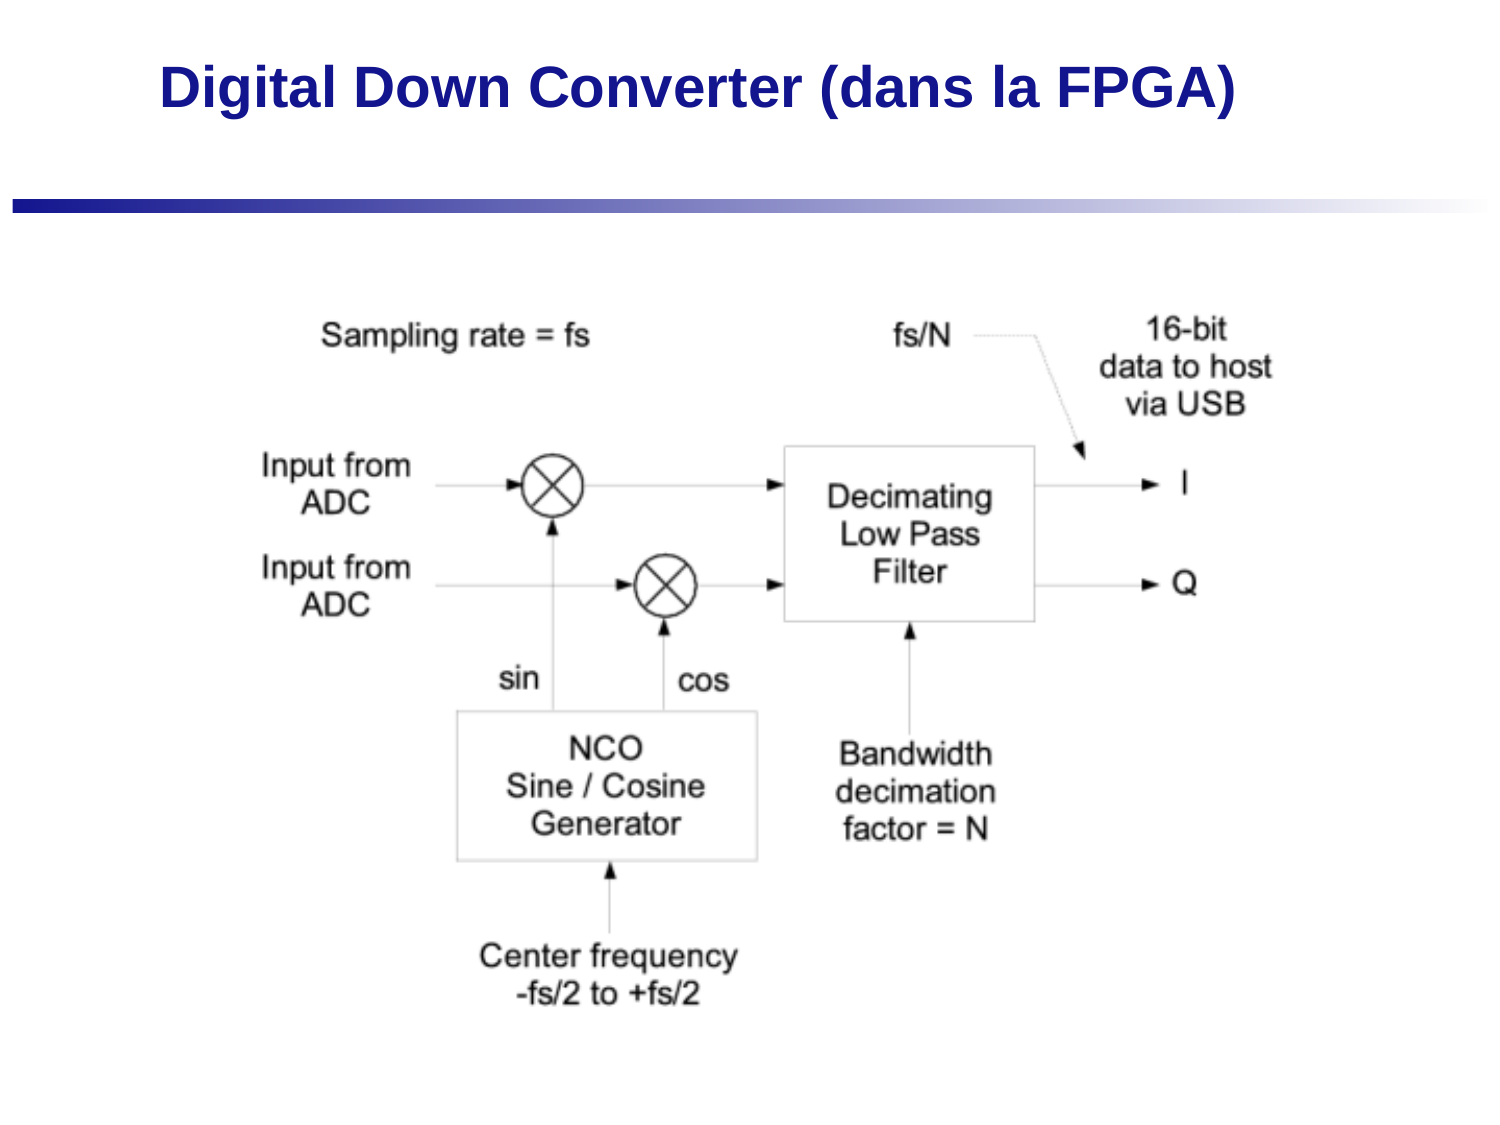

# Digital Down Converter (dans la FPGA)